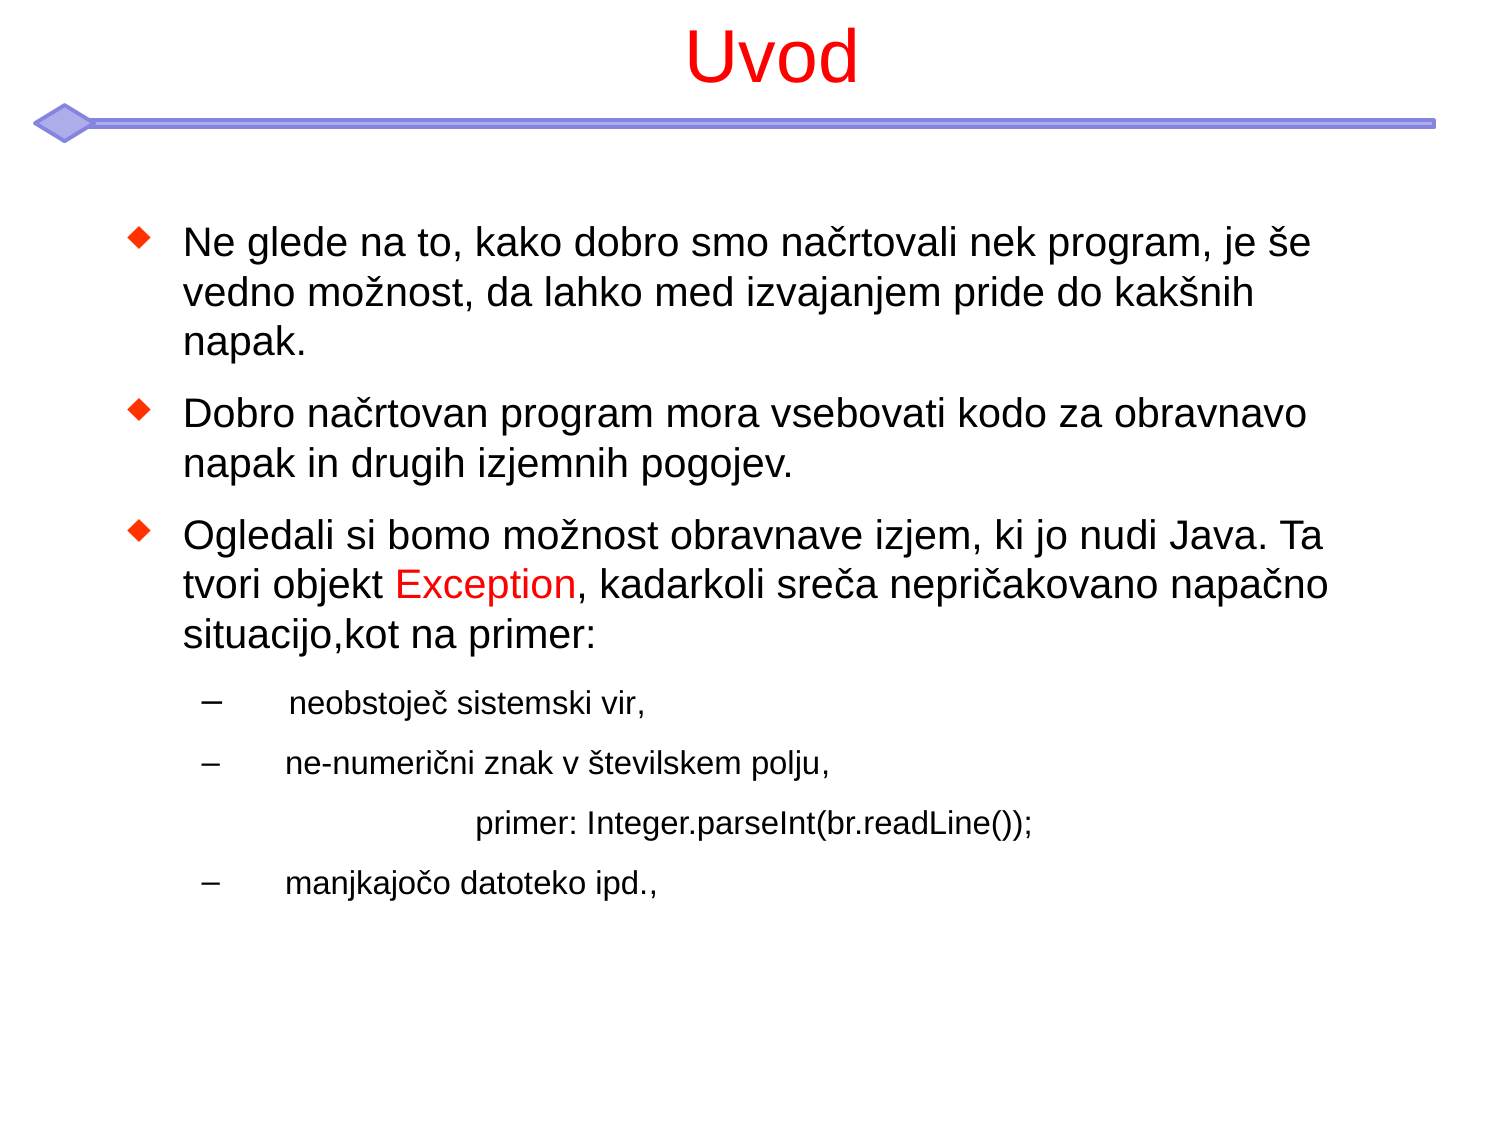

Uvod
# Ne glede na to, kako dobro smo načrtovali nek program, je še vedno možnost, da lahko med izvajanjem pride do kakšnih napak.
Dobro načrtovan program mora vsebovati kodo za obravnavo napak in drugih izjemnih pogojev.
Ogledali si bomo možnost obravnave izjem, ki jo nudi Java. Ta tvori objekt Exception, kadarkoli sreča nepričakovano napačno situacijo,kot na primer:
 neobstoječ sistemski vir,
 ne-numerični znak v številskem polju,
	 primer: Integer.parseInt(br.readLine());
 manjkajočo datoteko ipd.,